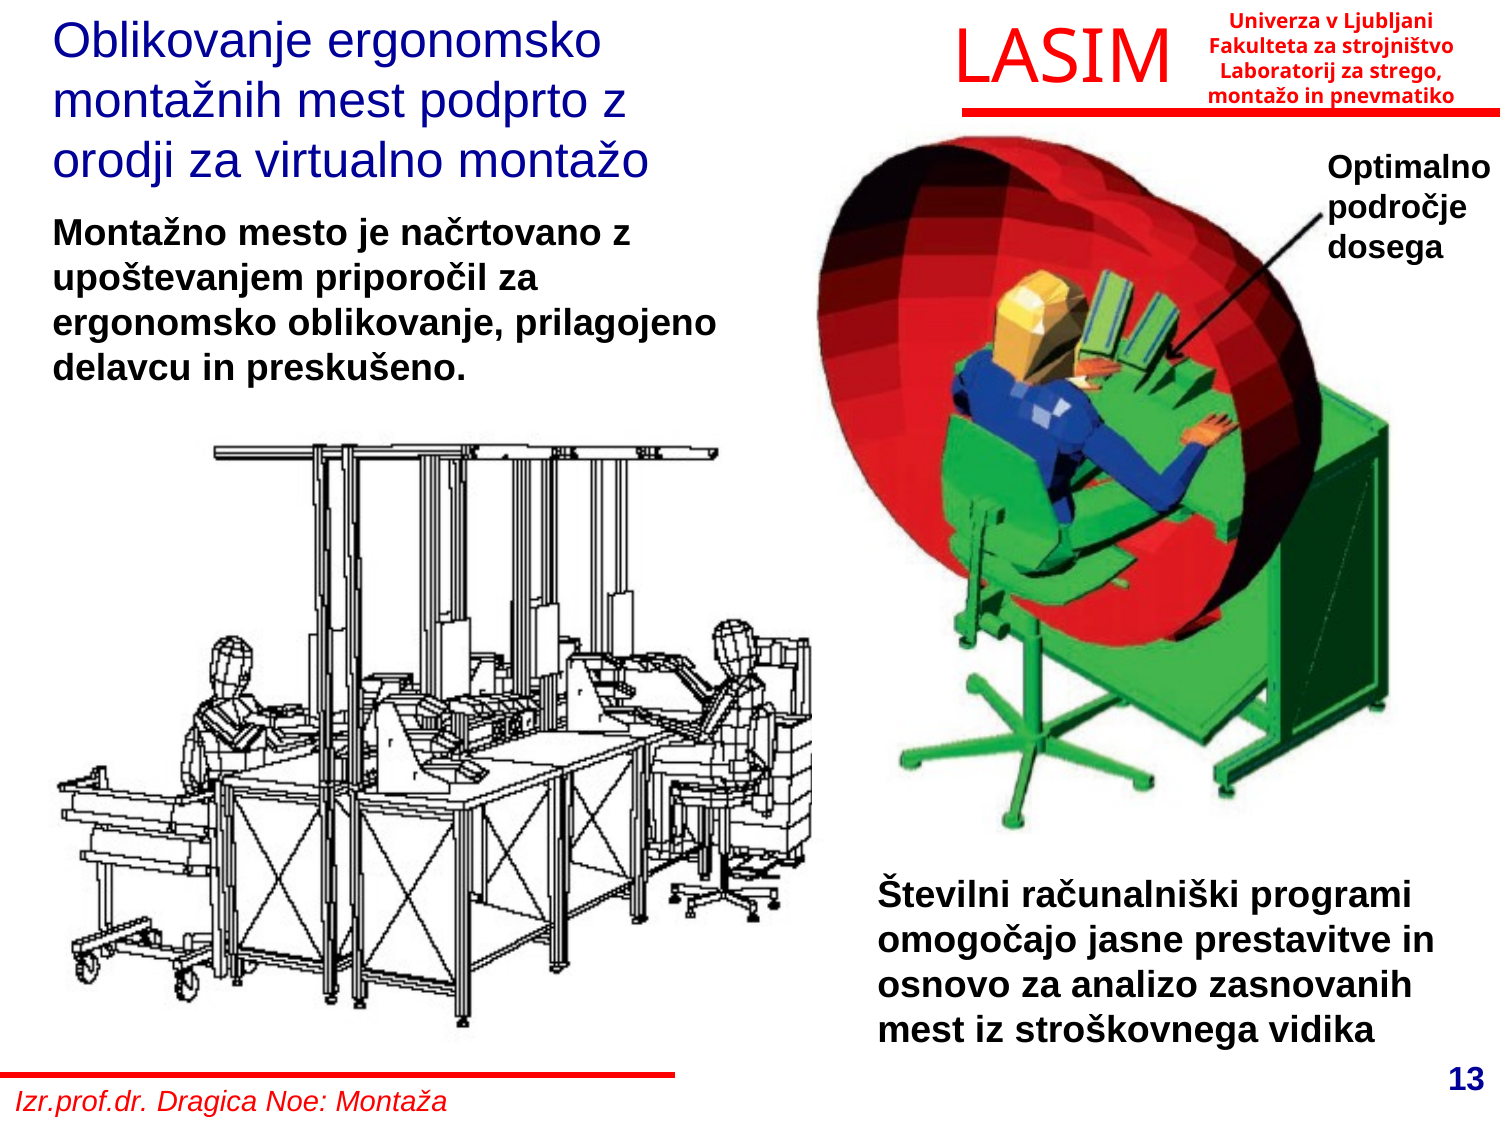

Oblikovanje ergonomsko montažnih mest podprto z orodji za virtualno montažo
Optimalno področje dosega
Montažno mesto je načrtovano z upoštevanjem priporočil za ergonomsko oblikovanje, prilagojeno delavcu in preskušeno.
Številni računalniški programi omogočajo jasne prestavitve in osnovo za analizo zasnovanih mest iz stroškovnega vidika